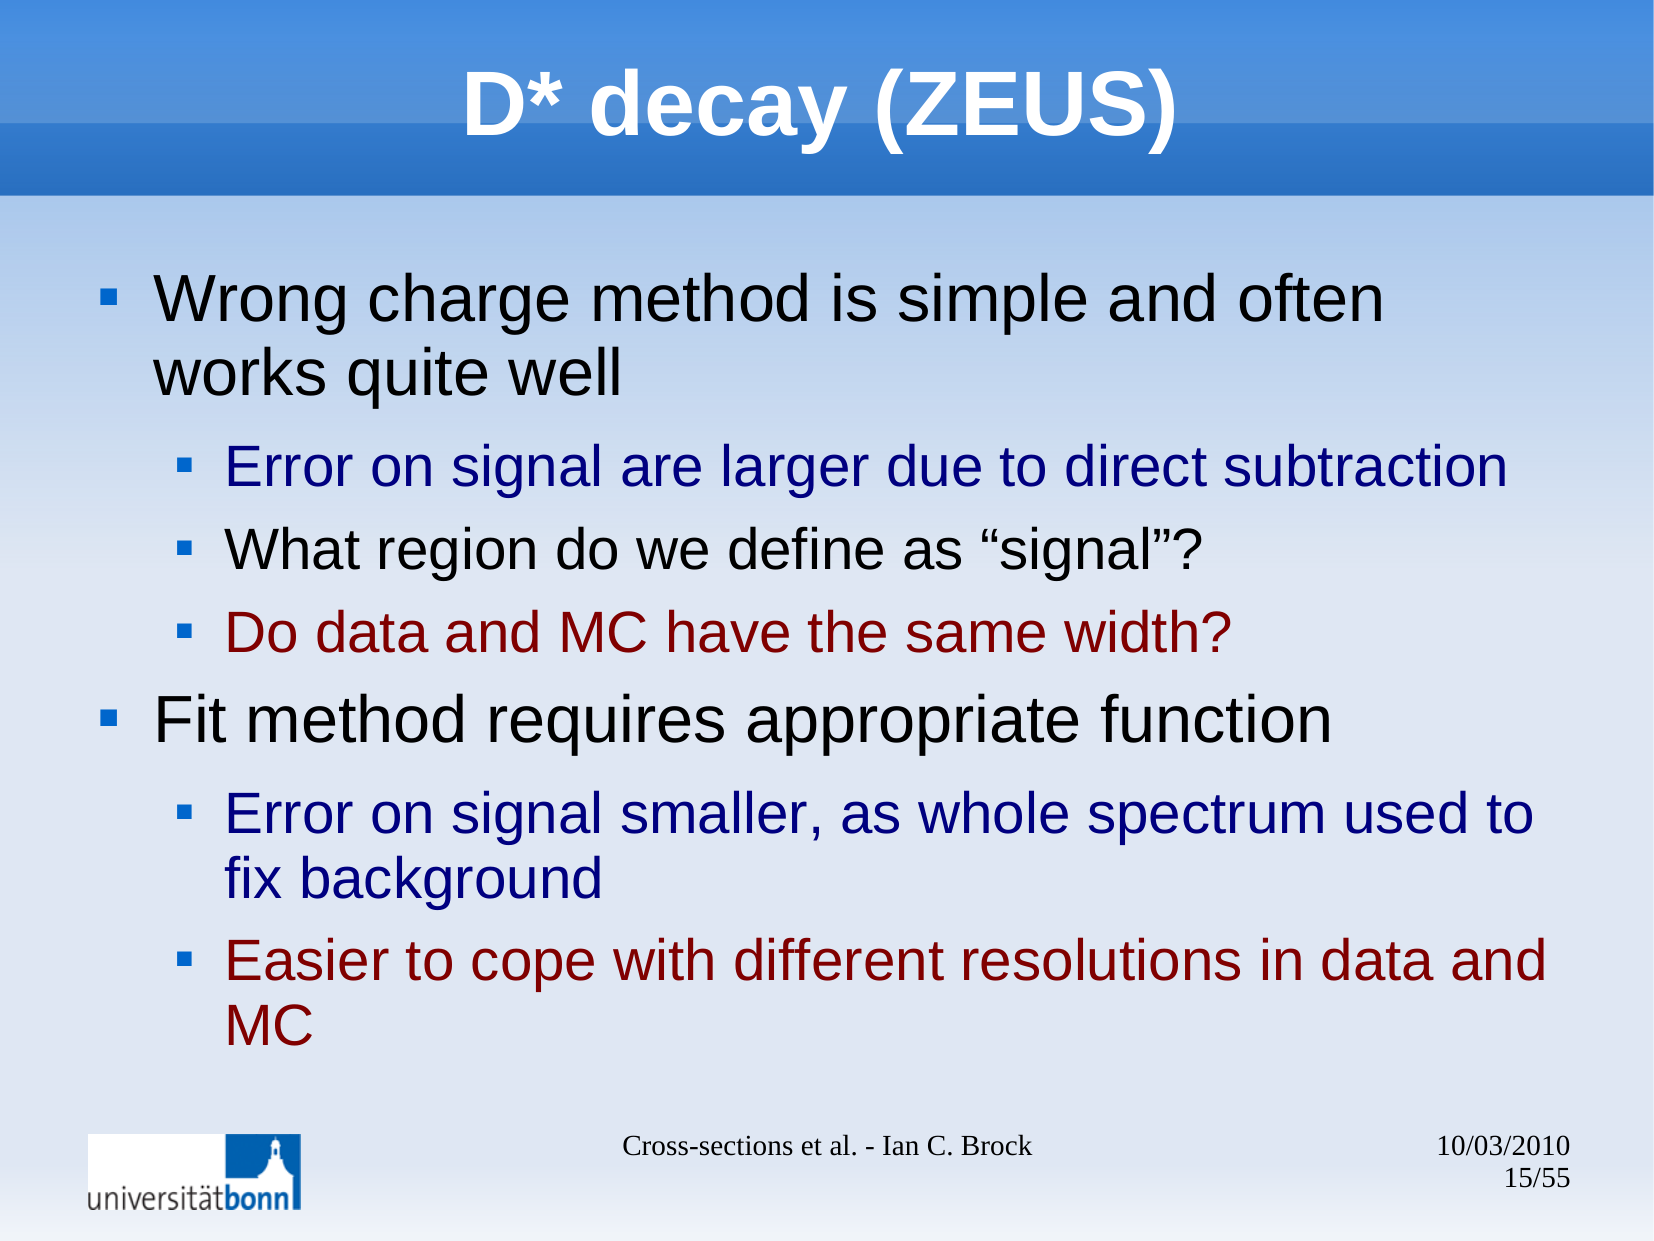

# D* decay (ZEUS)
Wrong charge method is simple and often works quite well
Error on signal are larger due to direct subtraction
What region do we define as “signal”?
Do data and MC have the same width?
Fit method requires appropriate function
Error on signal smaller, as whole spectrum used to fix background
Easier to cope with different resolutions in data and MC
Cross-sections et al. - Ian C. Brock
15